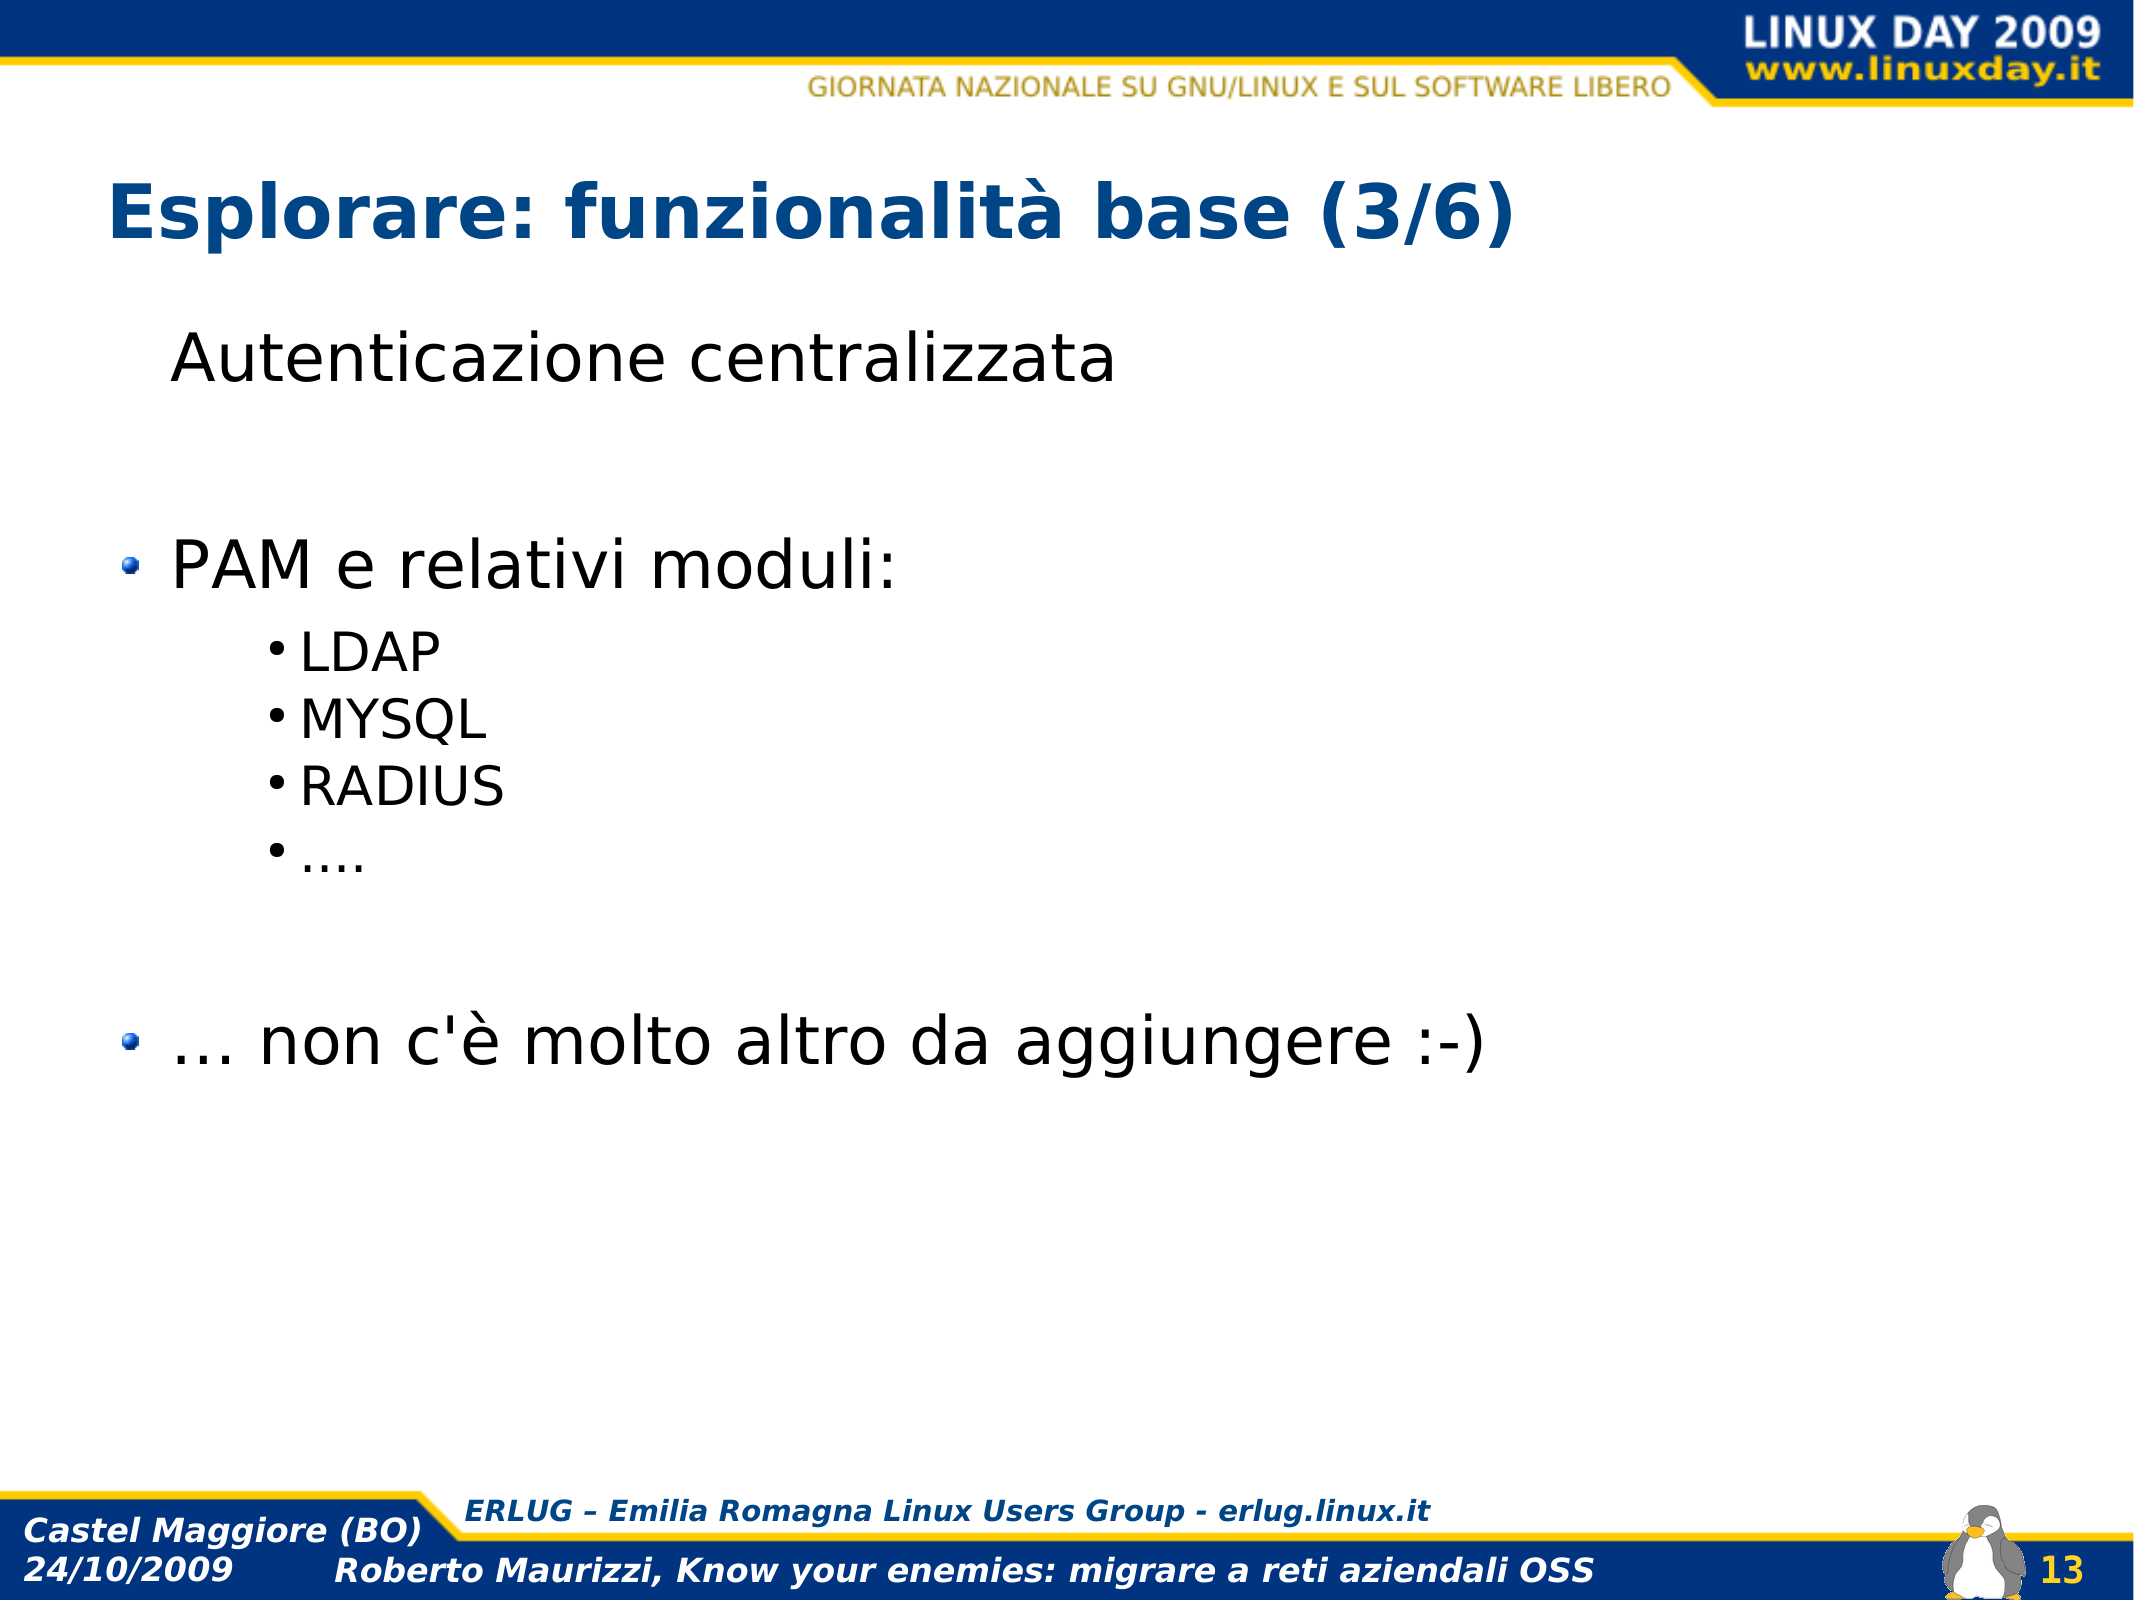

# Esplorare: funzionalità base (3/6)
Autenticazione centralizzata
PAM e relativi moduli:
LDAP
MYSQL
RADIUS
....
… non c'è molto altro da aggiungere :-)